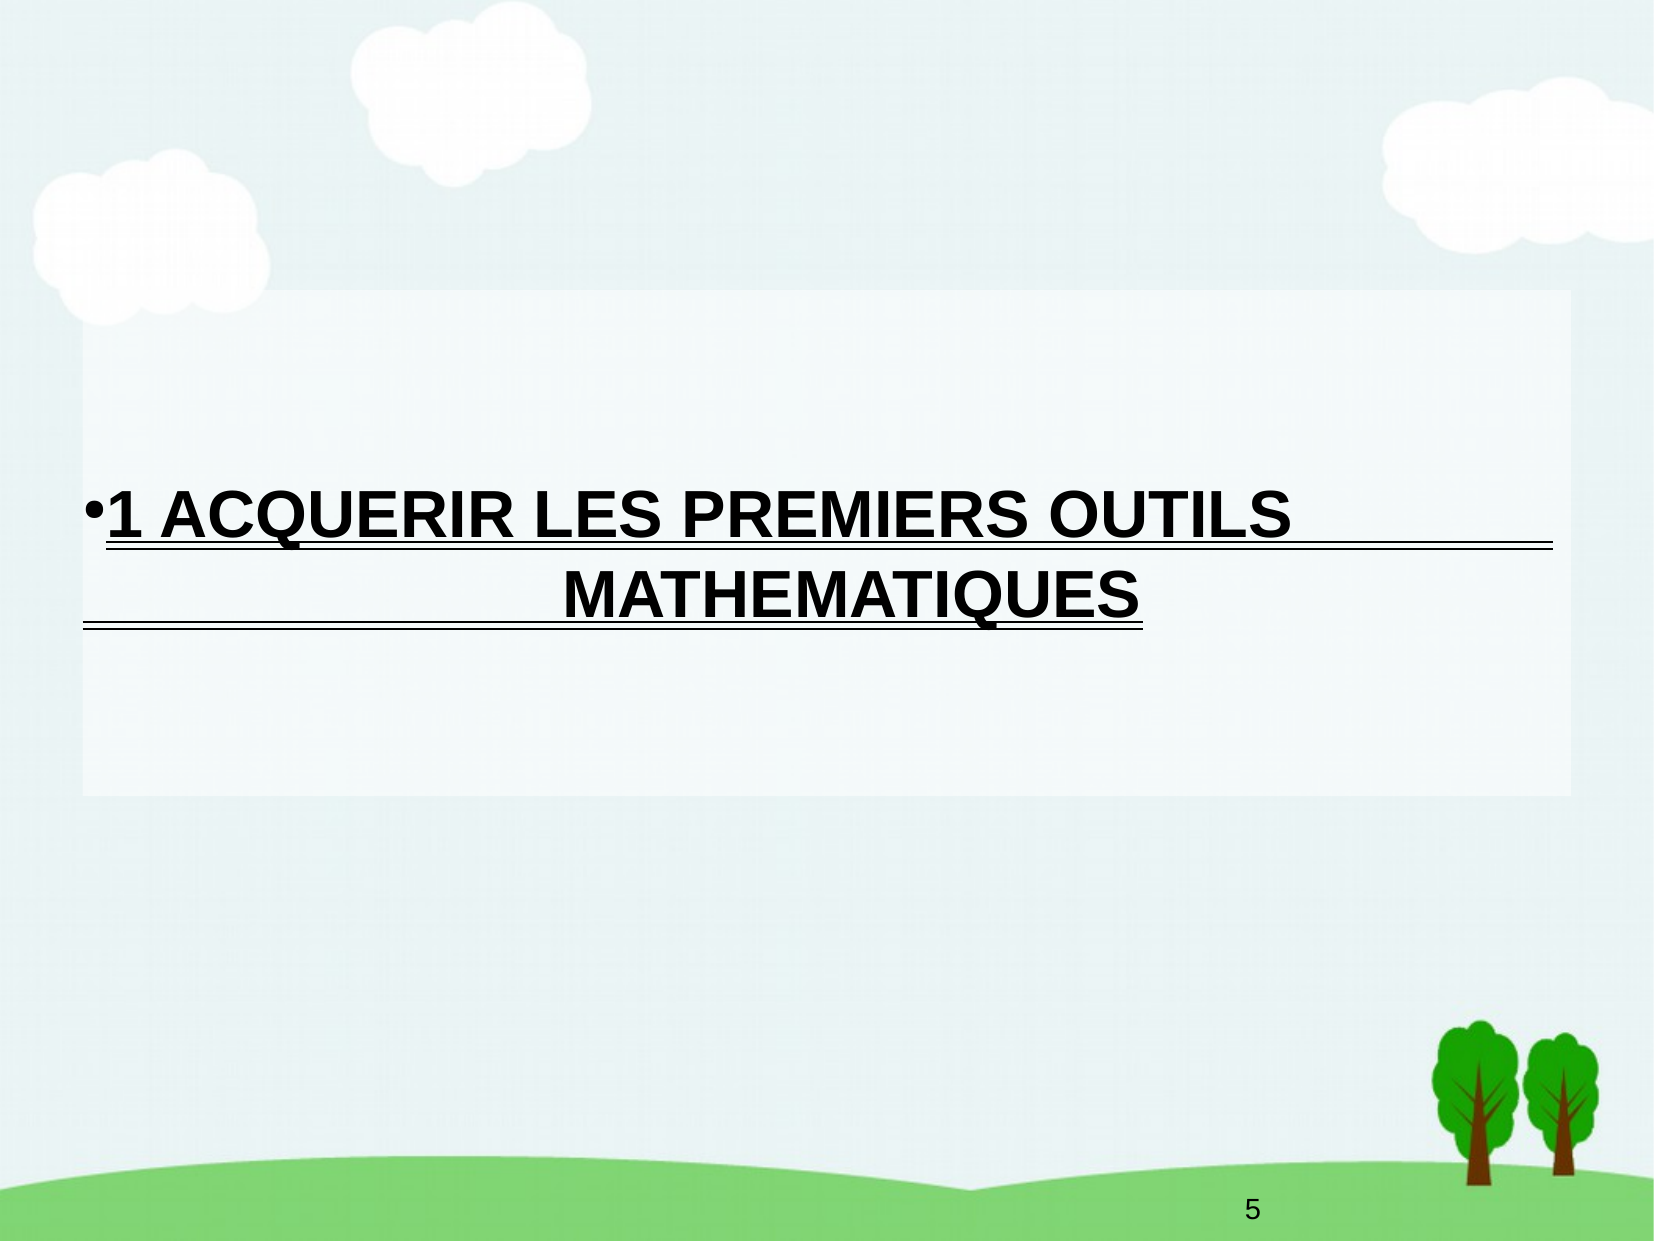

# 1 ACQUERIR LES PREMIERS OUTILS MATHEMATIQUES